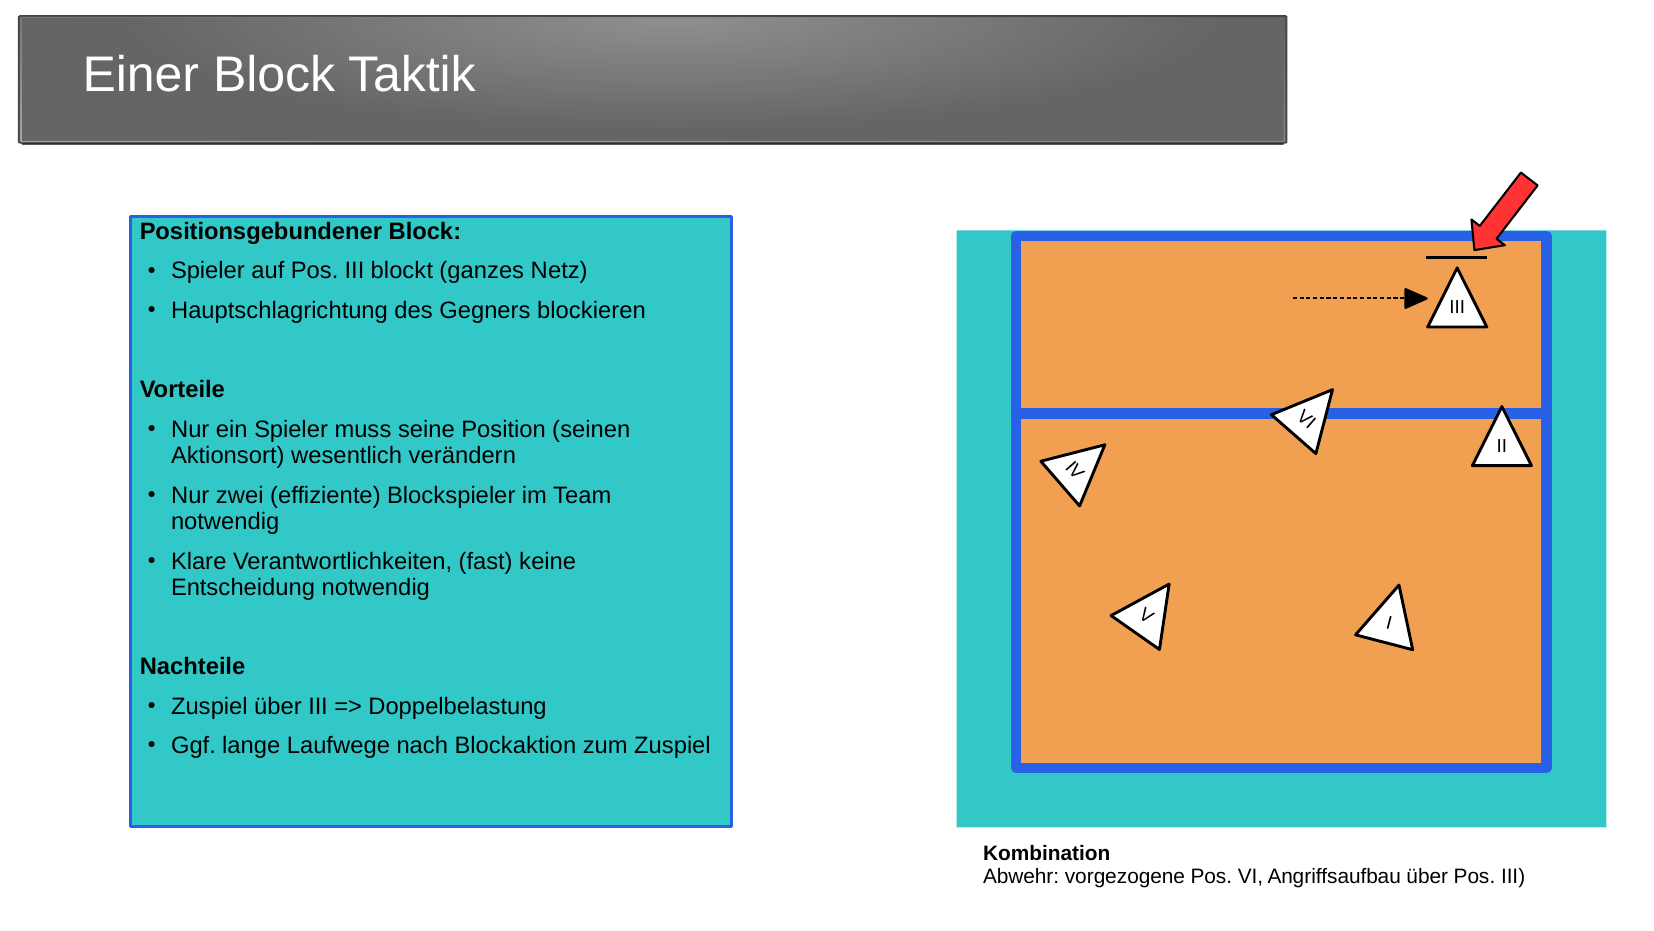

# Einer Block Taktik
Positionsgebundener Block:
Spieler auf Pos. III blockt (ganzes Netz)
Hauptschlagrichtung des Gegners blockieren
Vorteile
Nur ein Spieler muss seine Position (seinen Aktionsort) wesentlich verändern
Nur zwei (effiziente) Blockspieler im Team notwendig
Klare Verantwortlichkeiten, (fast) keine Entscheidung notwendig
Nachteile
Zuspiel über III => Doppelbelastung
Ggf. lange Laufwege nach Blockaktion zum Zuspiel
f
III
VI
II
IV
V
I
Kombination
Abwehr: vorgezogene Pos. VI, Angriffsaufbau über Pos. III)
I
I
I
I
I
I
II
II
II
III
III
III
IV
IV
IV
V
V
V
VI
VI
VI